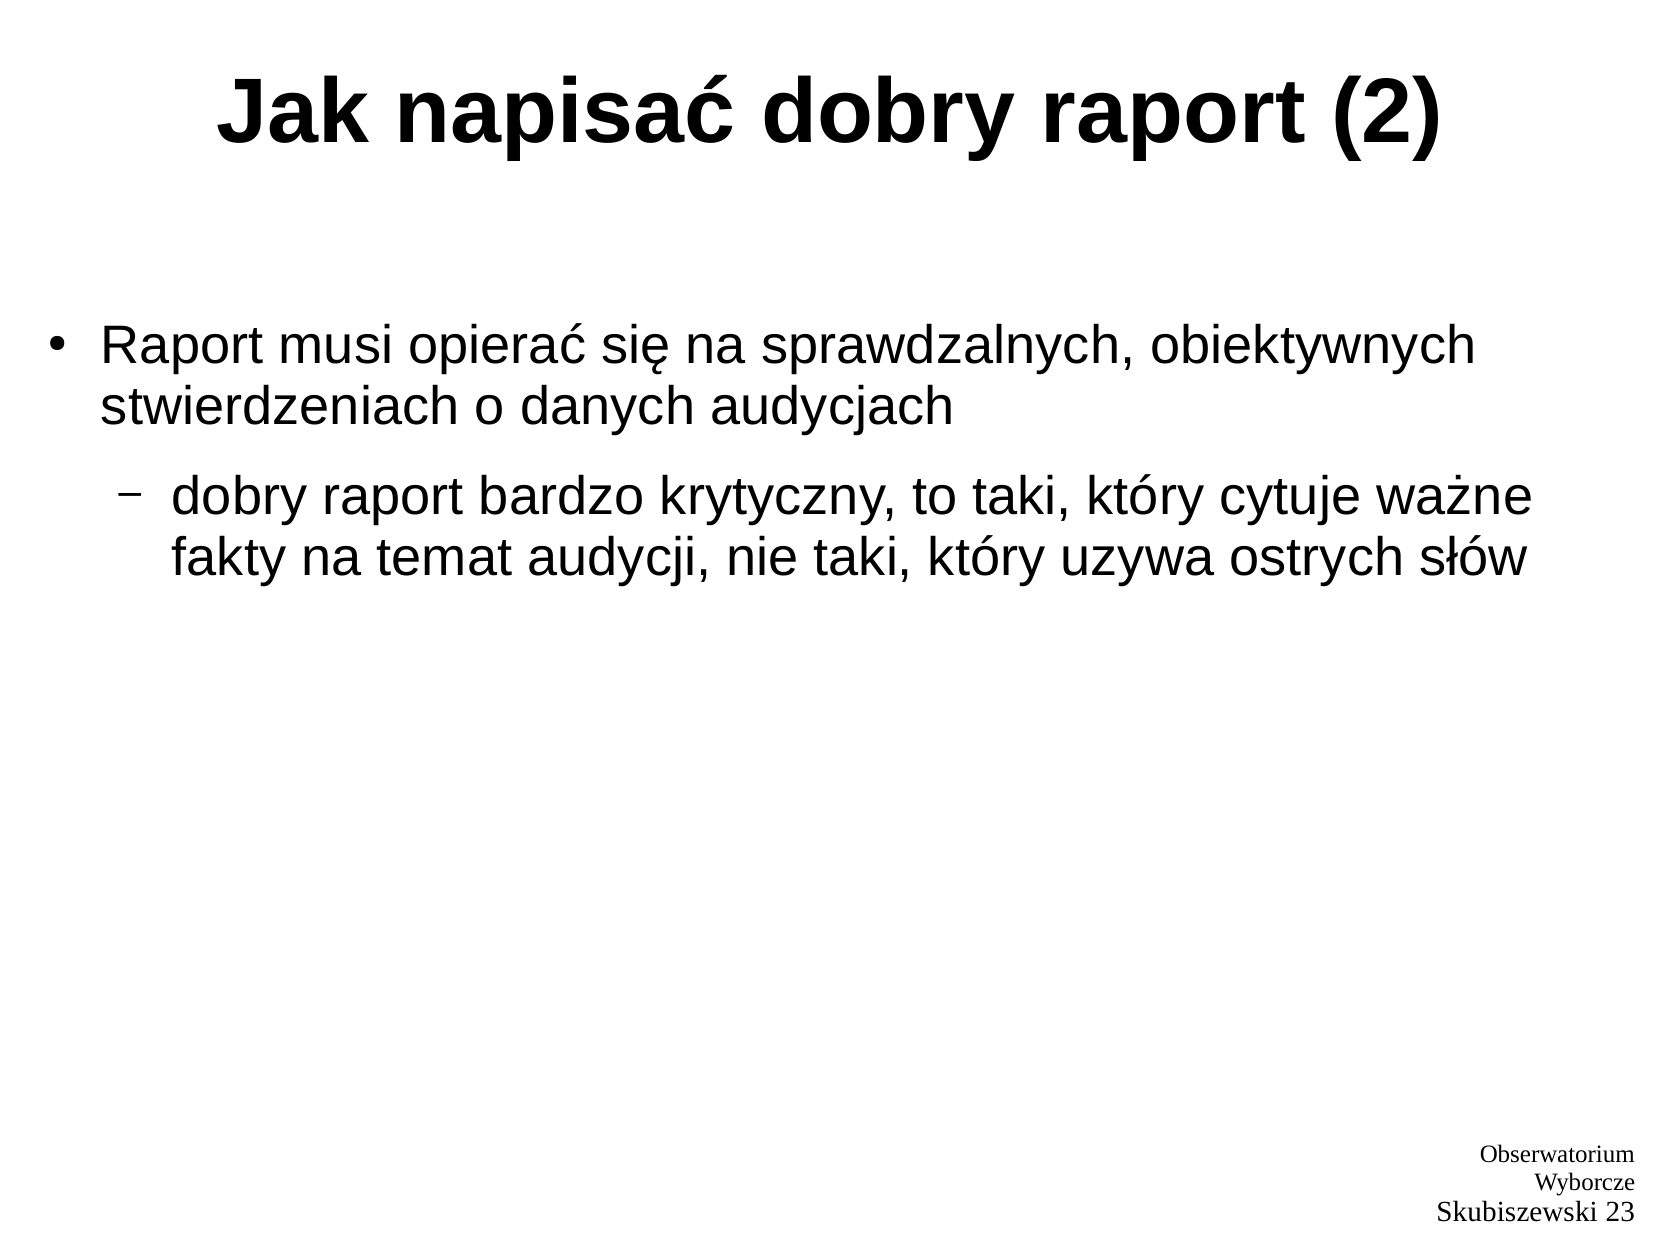

# Jak napisać dobry raport (2)
Raport musi opierać się na sprawdzalnych, obiektywnych stwierdzeniach o danych audycjach
dobry raport bardzo krytyczny, to taki, który cytuje ważne fakty na temat audycji, nie taki, który uzywa ostrych słów
23